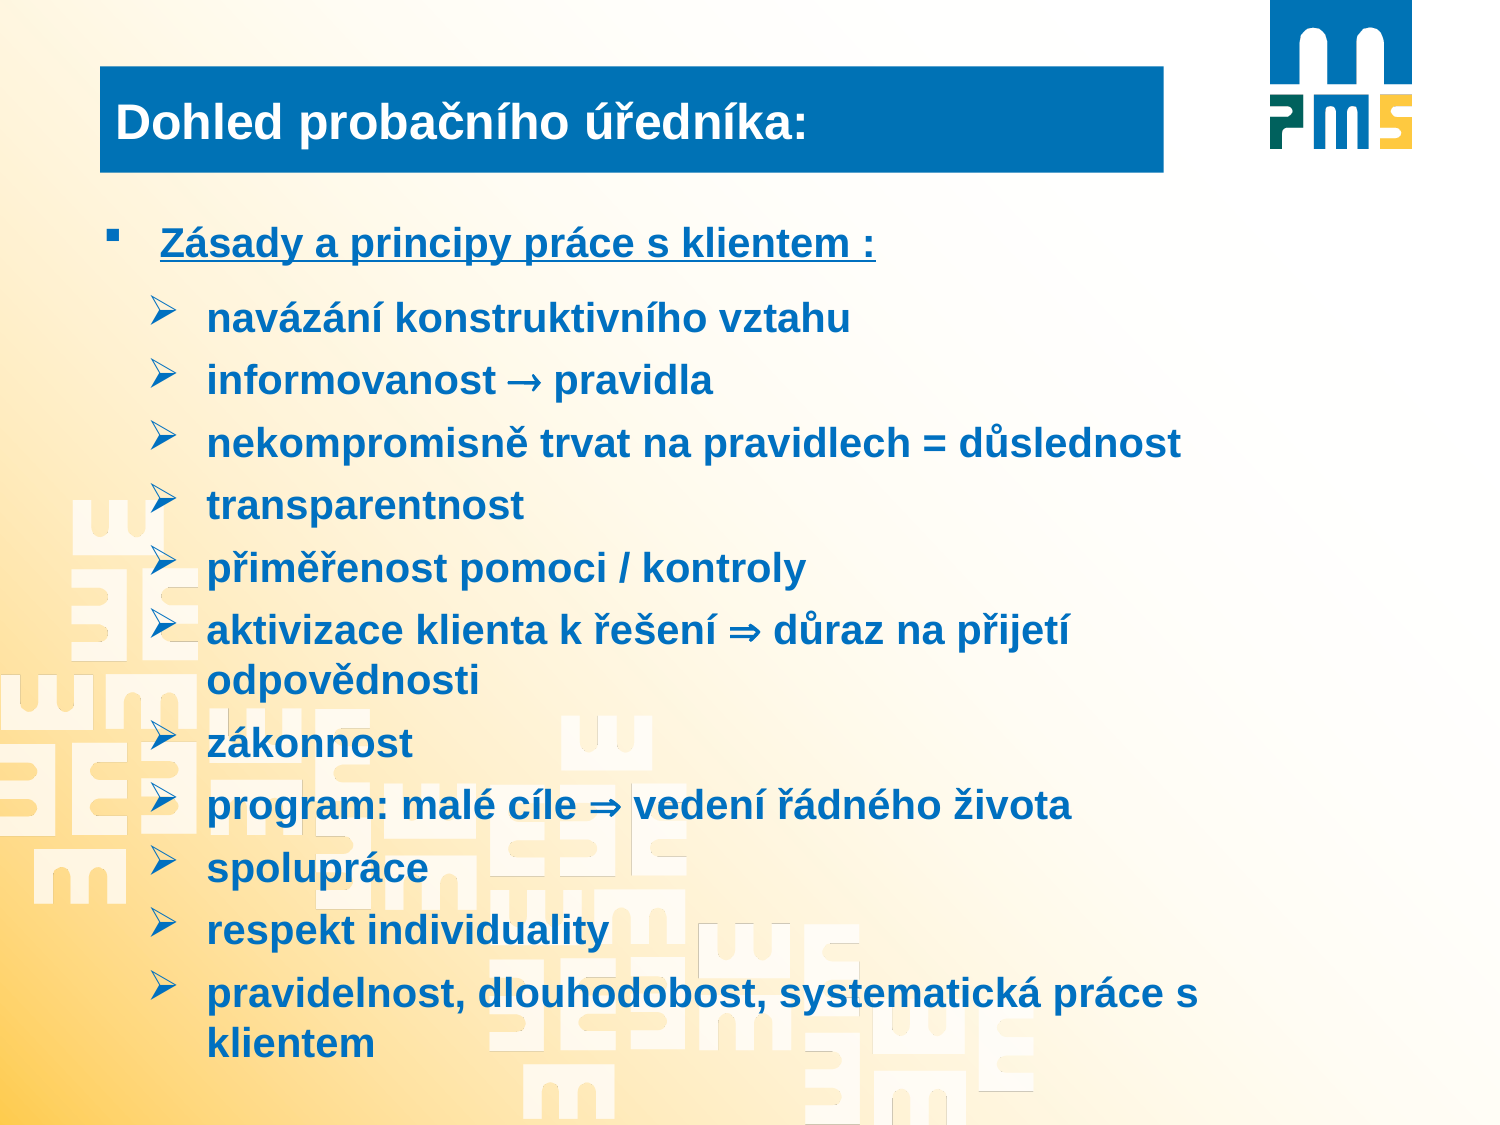

# Dohled probačního úředníka:
Zásady a principy práce s klientem :
navázání konstruktivního vztahu
informovanost  pravidla
nekompromisně trvat na pravidlech = důslednost
transparentnost
přiměřenost pomoci / kontroly
aktivizace klienta k řešení  důraz na přijetí odpovědnosti
zákonnost
program: malé cíle  vedení řádného života
spolupráce
respekt individuality
pravidelnost, dlouhodobost, systematická práce s klientem